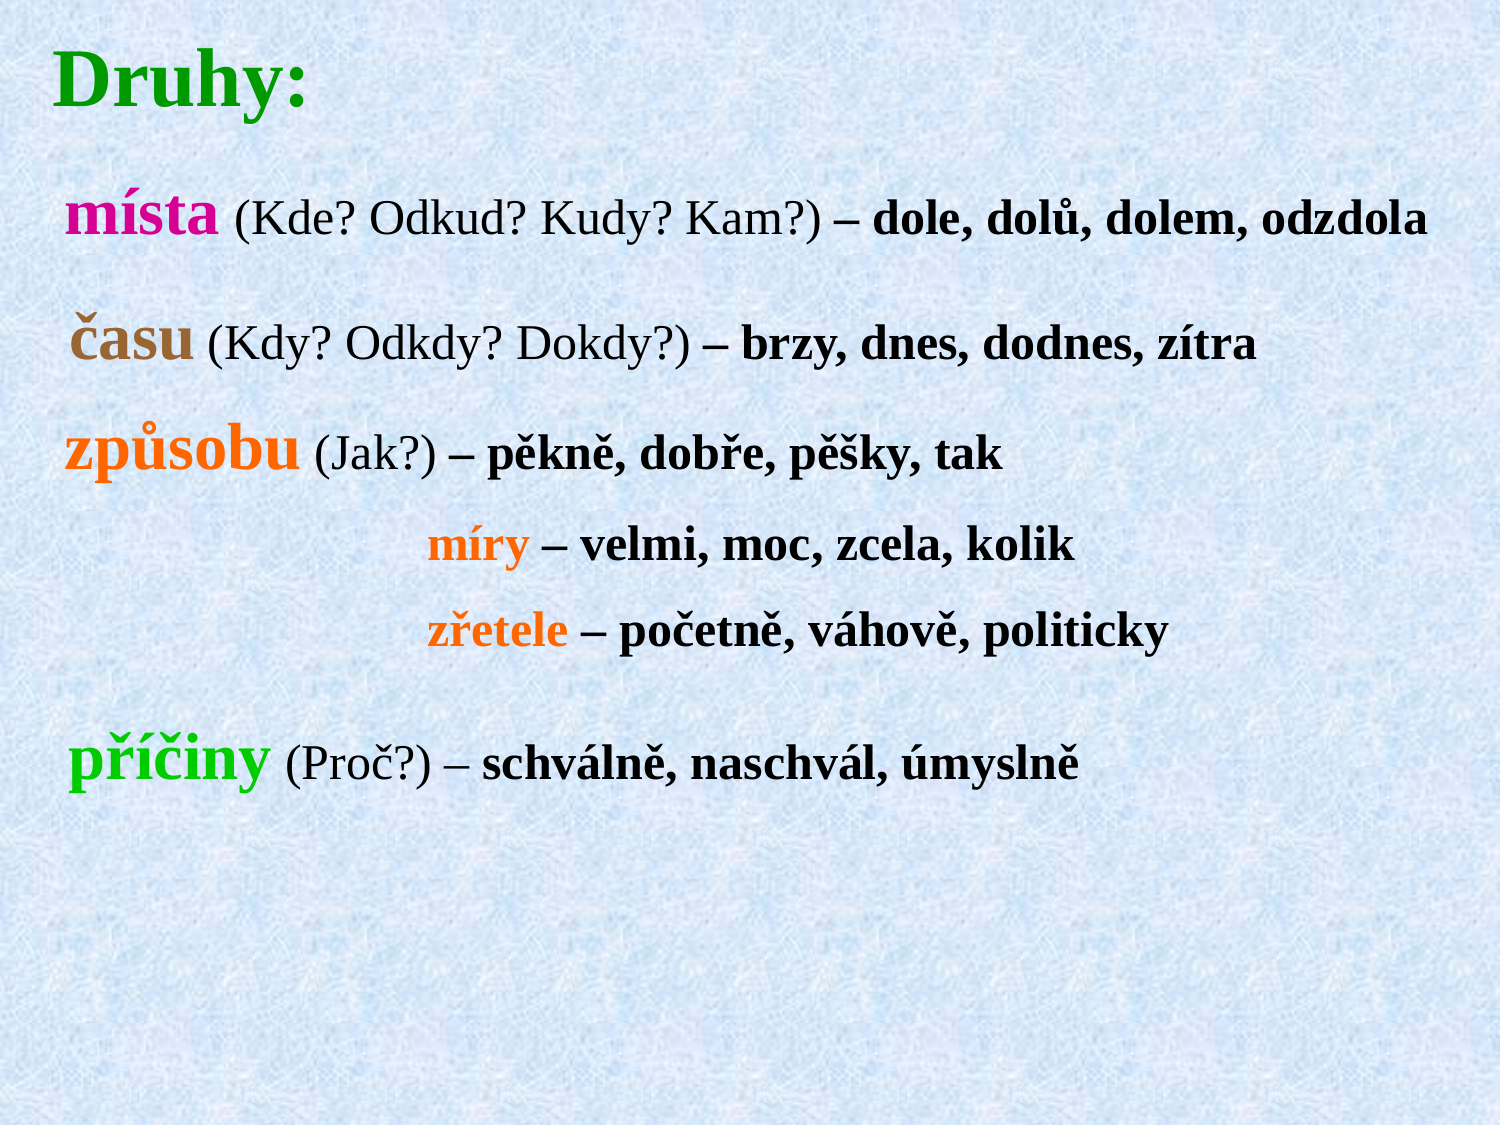

Druhy:
místa (Kde? Odkud? Kudy? Kam?) – dole, dolů, dolem, odzdola
 času (Kdy? Odkdy? Dokdy?) – brzy, dnes, dodnes, zítra
způsobu (Jak?) – pěkně, dobře, pěšky, tak
 míry – velmi, moc, zcela, kolik
 zřetele – početně, váhově, politicky
 příčiny (Proč?) – schválně, naschvál, úmyslně